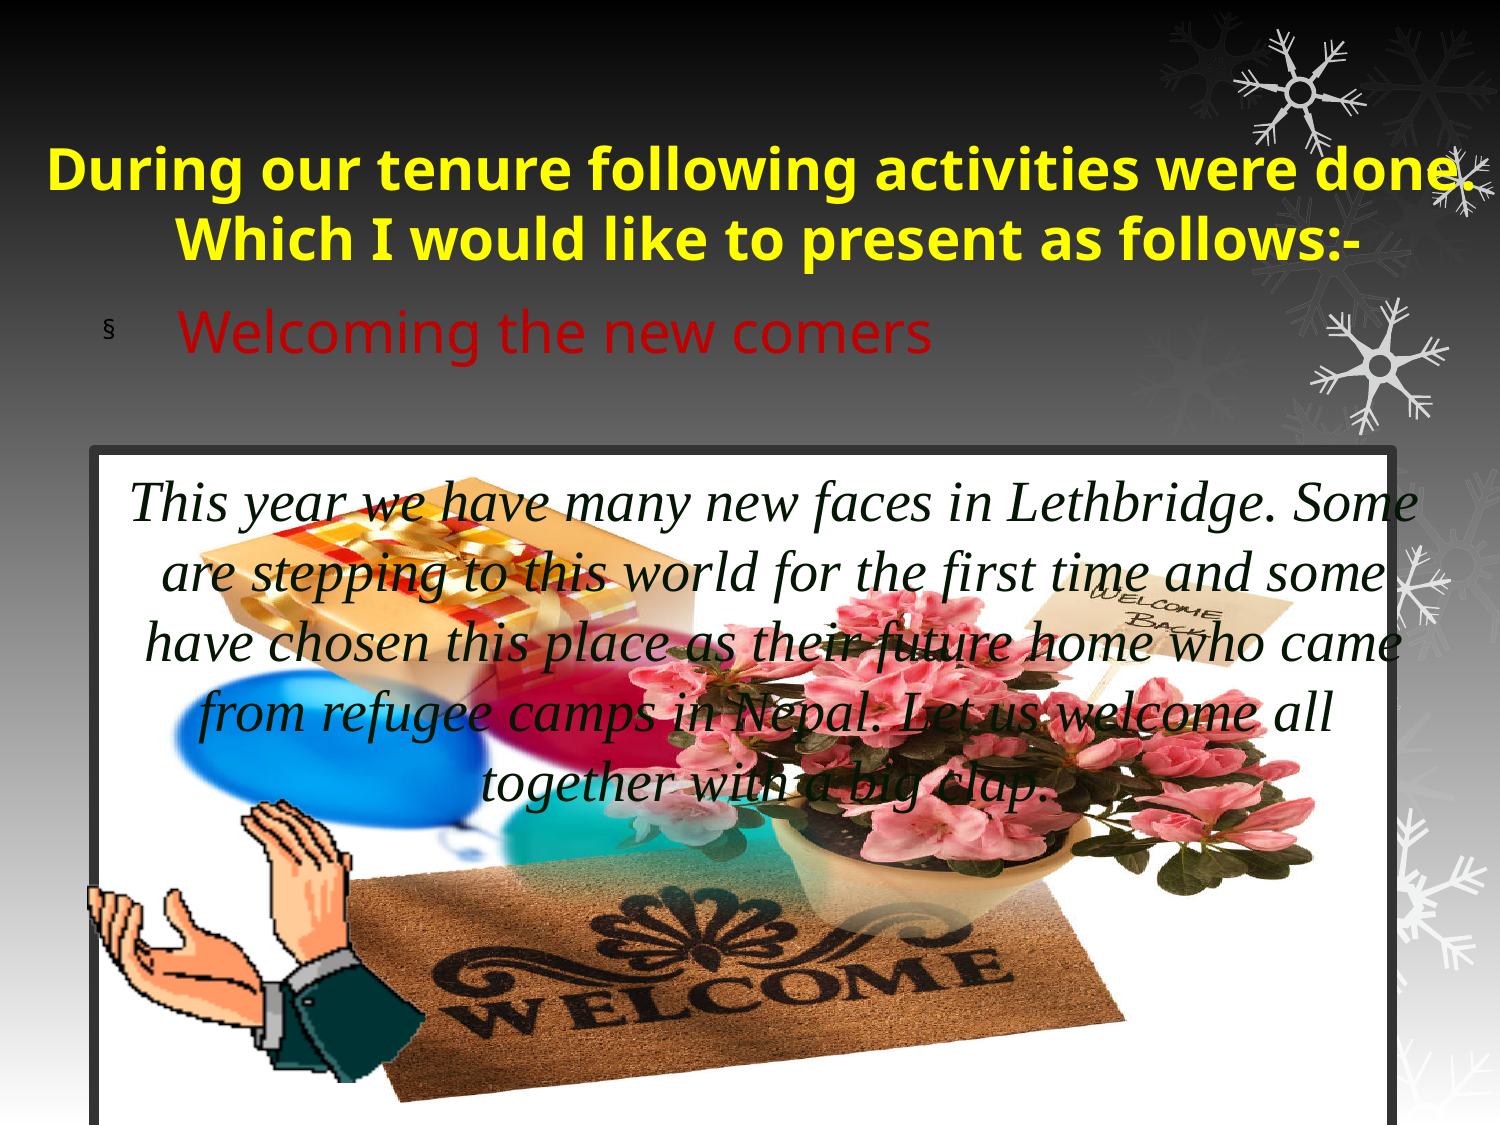

During our tenure following activities were done.
Which I would like to present as follows:-
# Welcoming the new comers
This year we have many new faces in Lethbridge. Some are stepping to this world for the first time and some have chosen this place as their future home who came from refugee camps in Nepal. Let us welcome all together with a big clap.